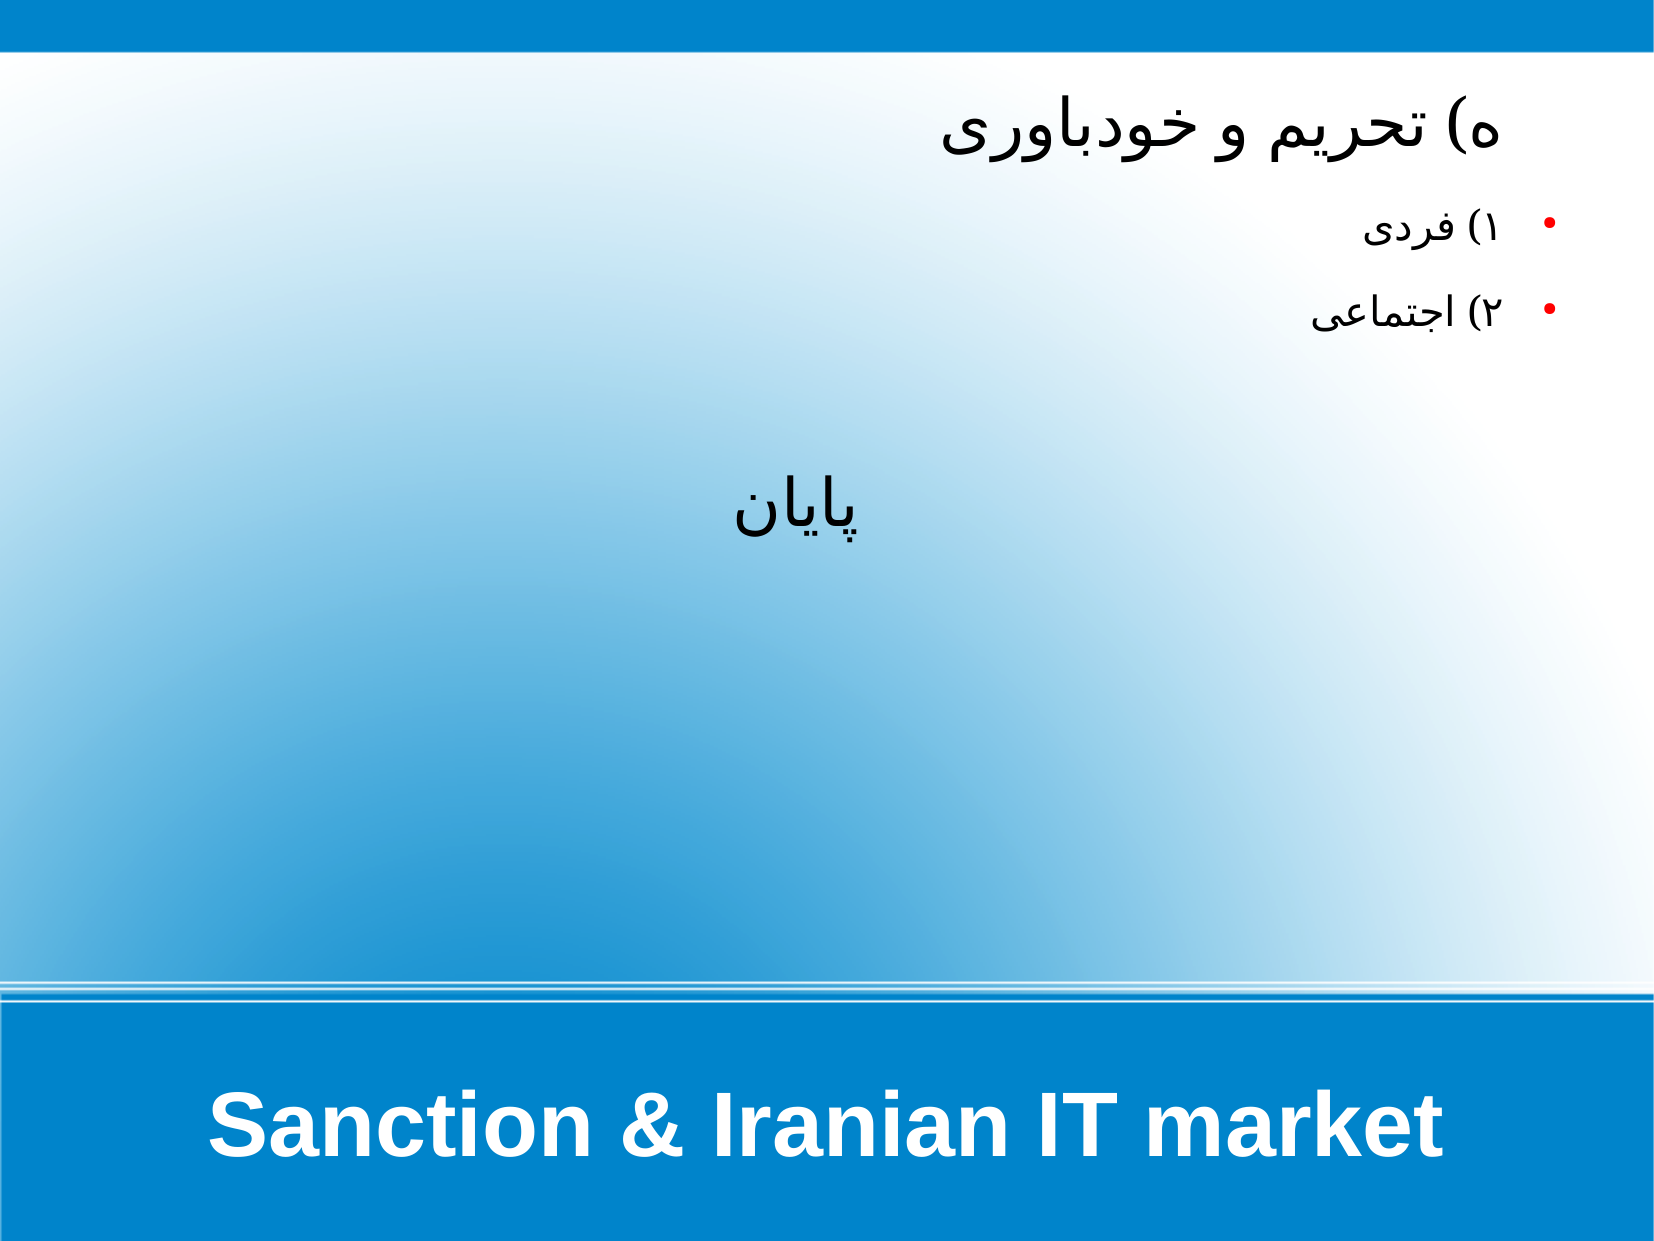

ه) تحریم و خودباوری
۱) فردی
۲) اجتماعی
پایان
# Sanction & Iranian IT market